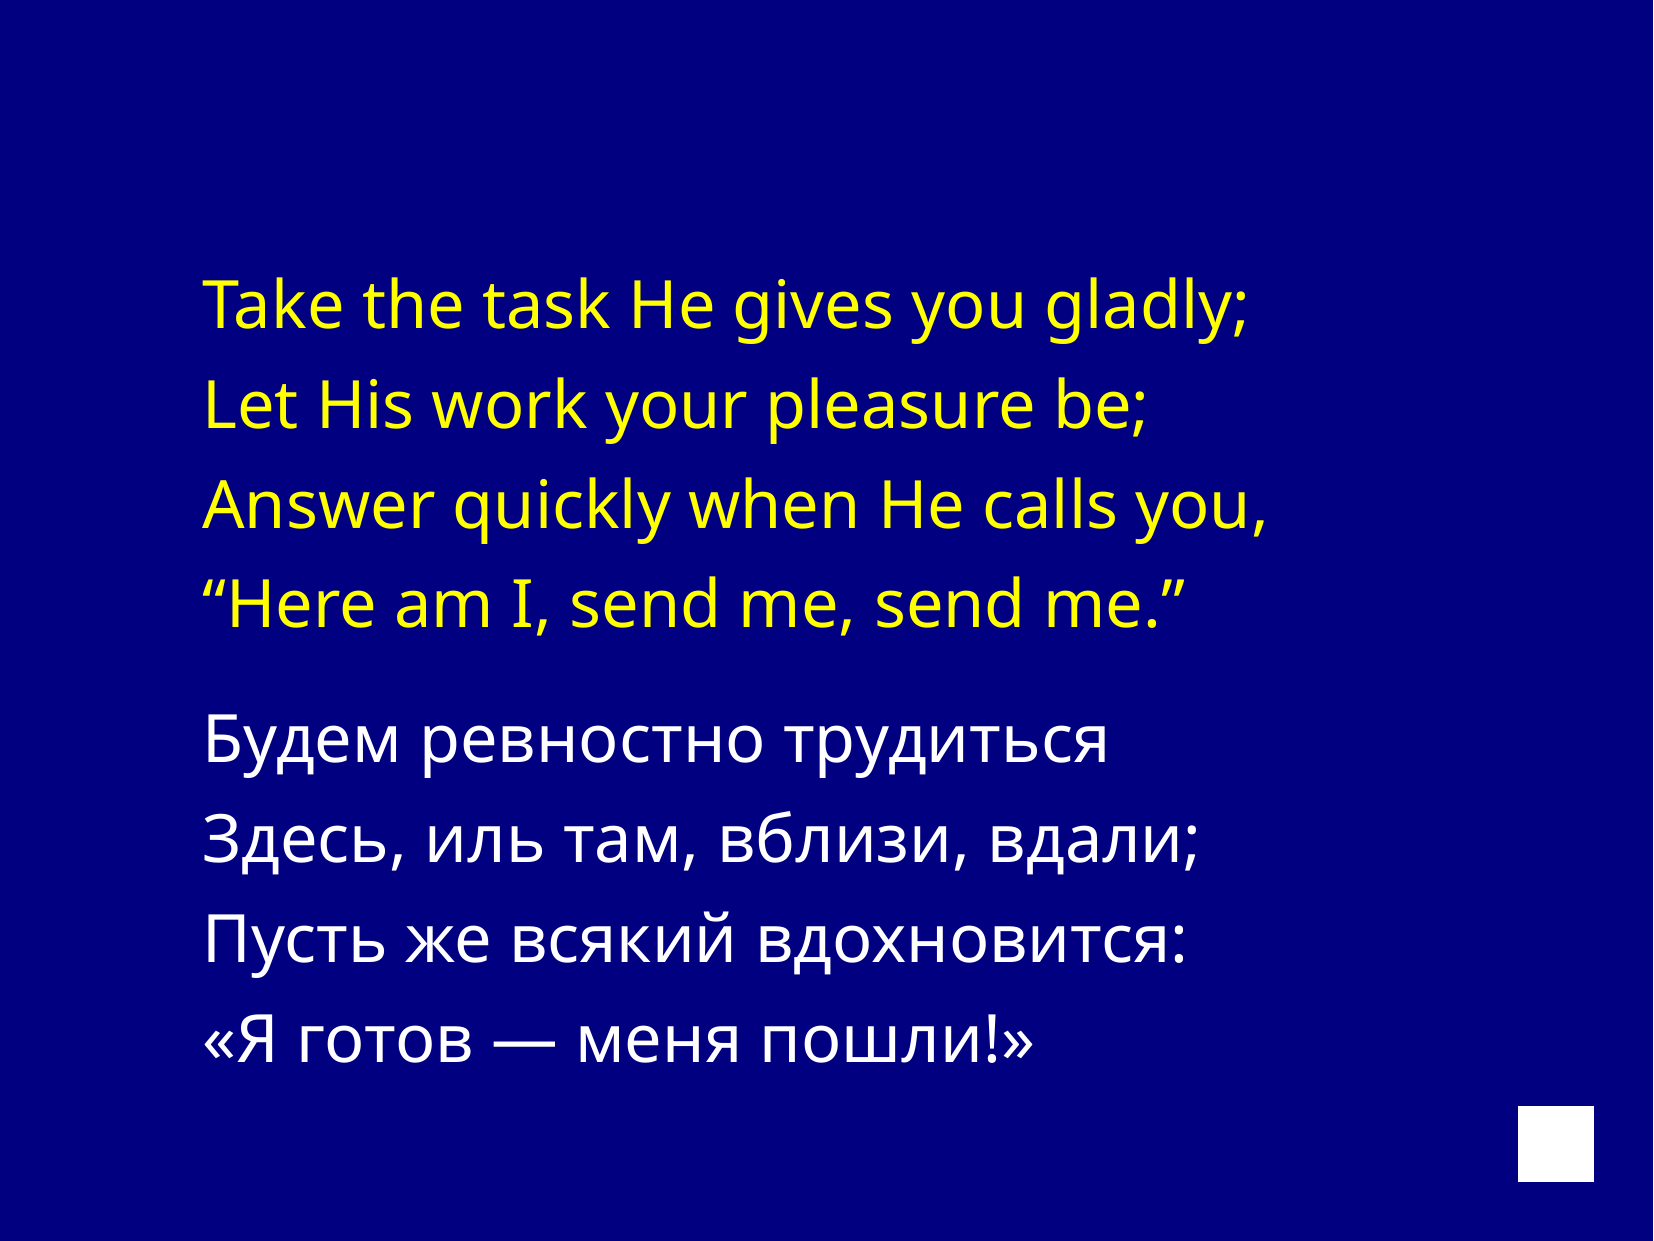

Take the task He gives you gladly;
	Let His work your pleasure be;
	Answer quickly when He calls you,
	“Here am I, send me, send me.”
	Будем ревностно трудиться
	Здесь, иль там, вблизи, вдали;
	Пусть же всякий вдохновится:
	«Я готов — меня пошли!»